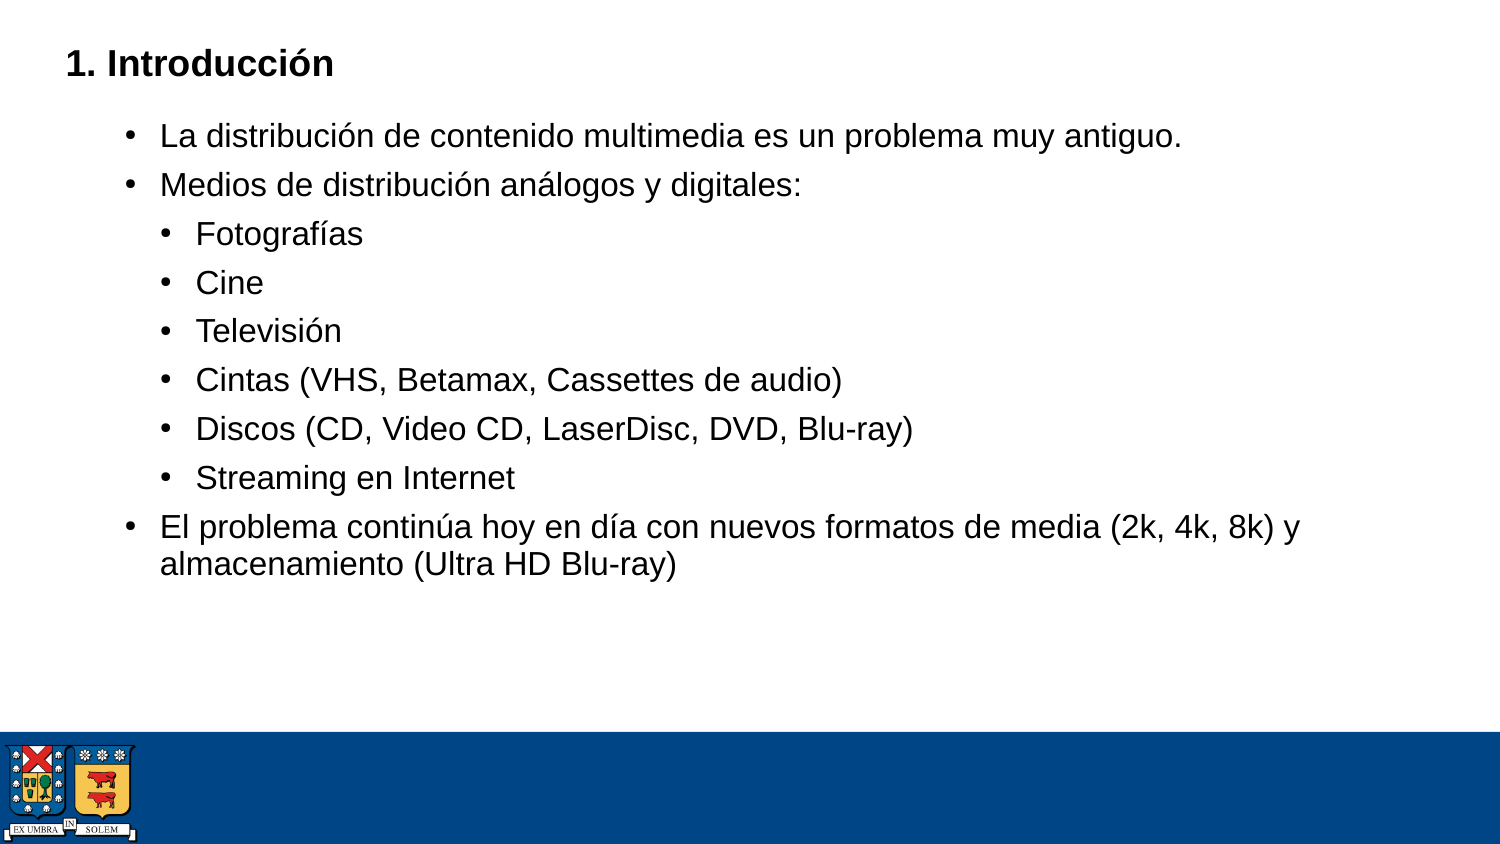

1. Introducción
La distribución de contenido multimedia es un problema muy antiguo.
Medios de distribución análogos y digitales:
Fotografías
Cine
Televisión
Cintas (VHS, Betamax, Cassettes de audio)
Discos (CD, Video CD, LaserDisc, DVD, Blu-ray)
Streaming en Internet
El problema continúa hoy en día con nuevos formatos de media (2k, 4k, 8k) y almacenamiento (Ultra HD Blu-ray)